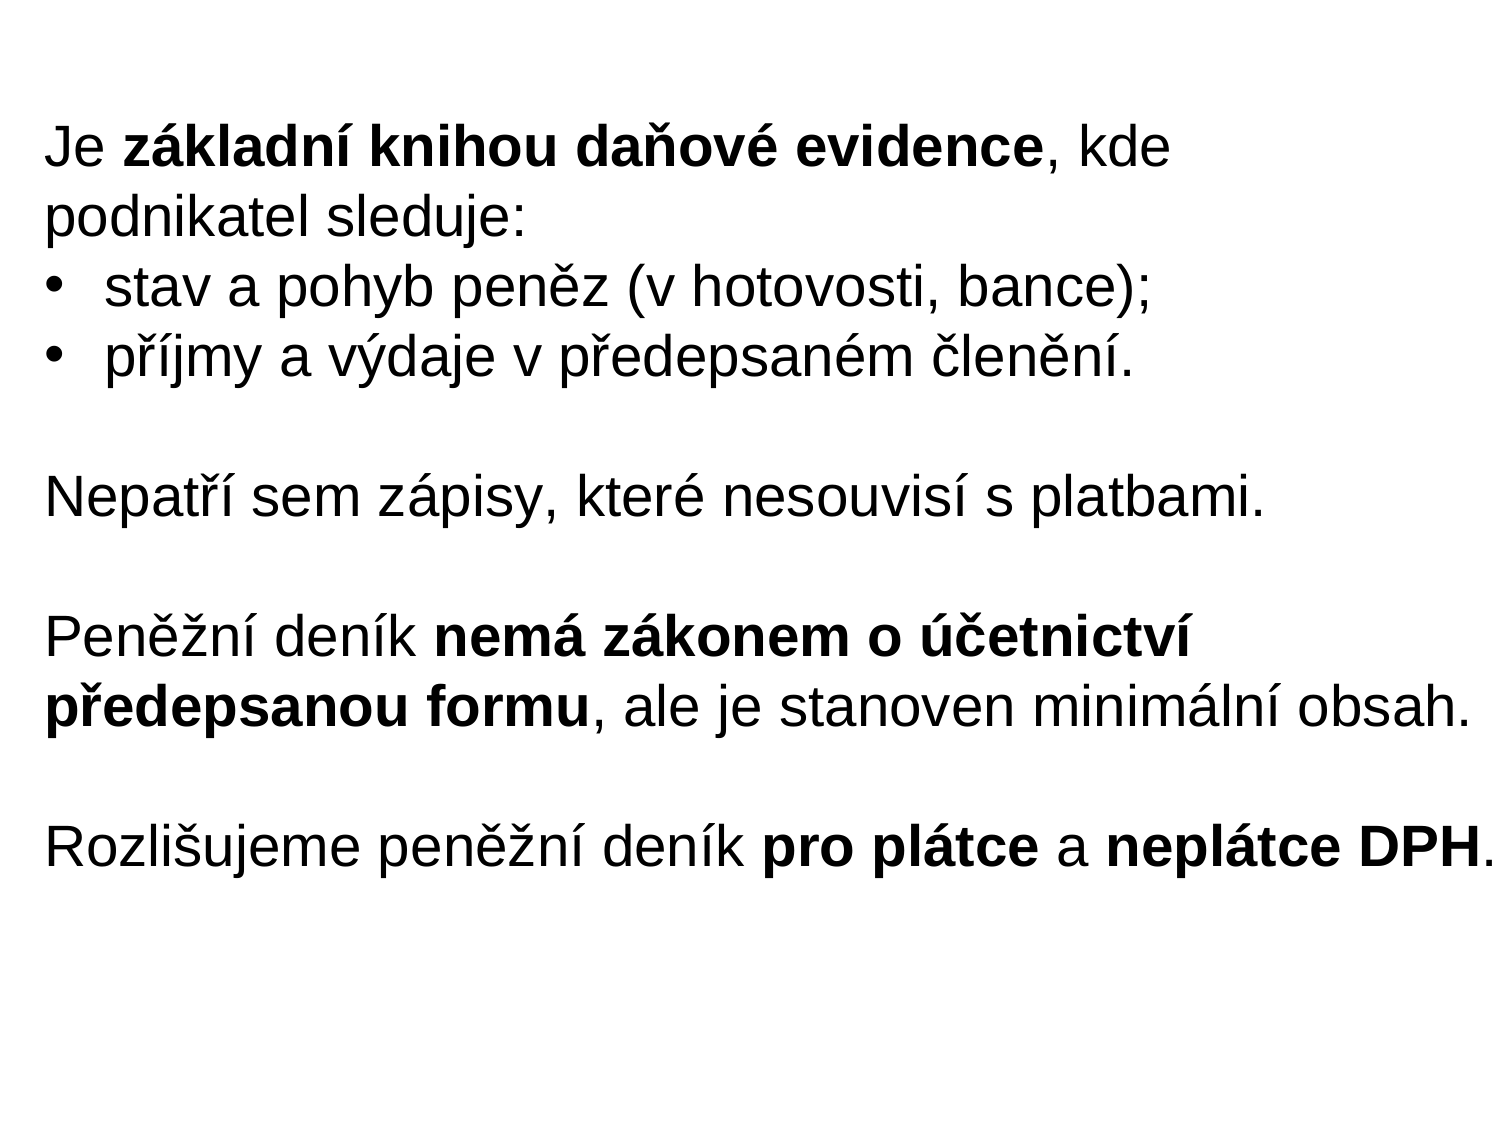

Je základní knihou daňové evidence, kde
podnikatel sleduje:
 stav a pohyb peněz (v hotovosti, bance);
 příjmy a výdaje v předepsaném členění.
Nepatří sem zápisy, které nesouvisí s platbami.
Peněžní deník nemá zákonem o účetnictví
předepsanou formu, ale je stanoven minimální obsah.
Rozlišujeme peněžní deník pro plátce a neplátce DPH.